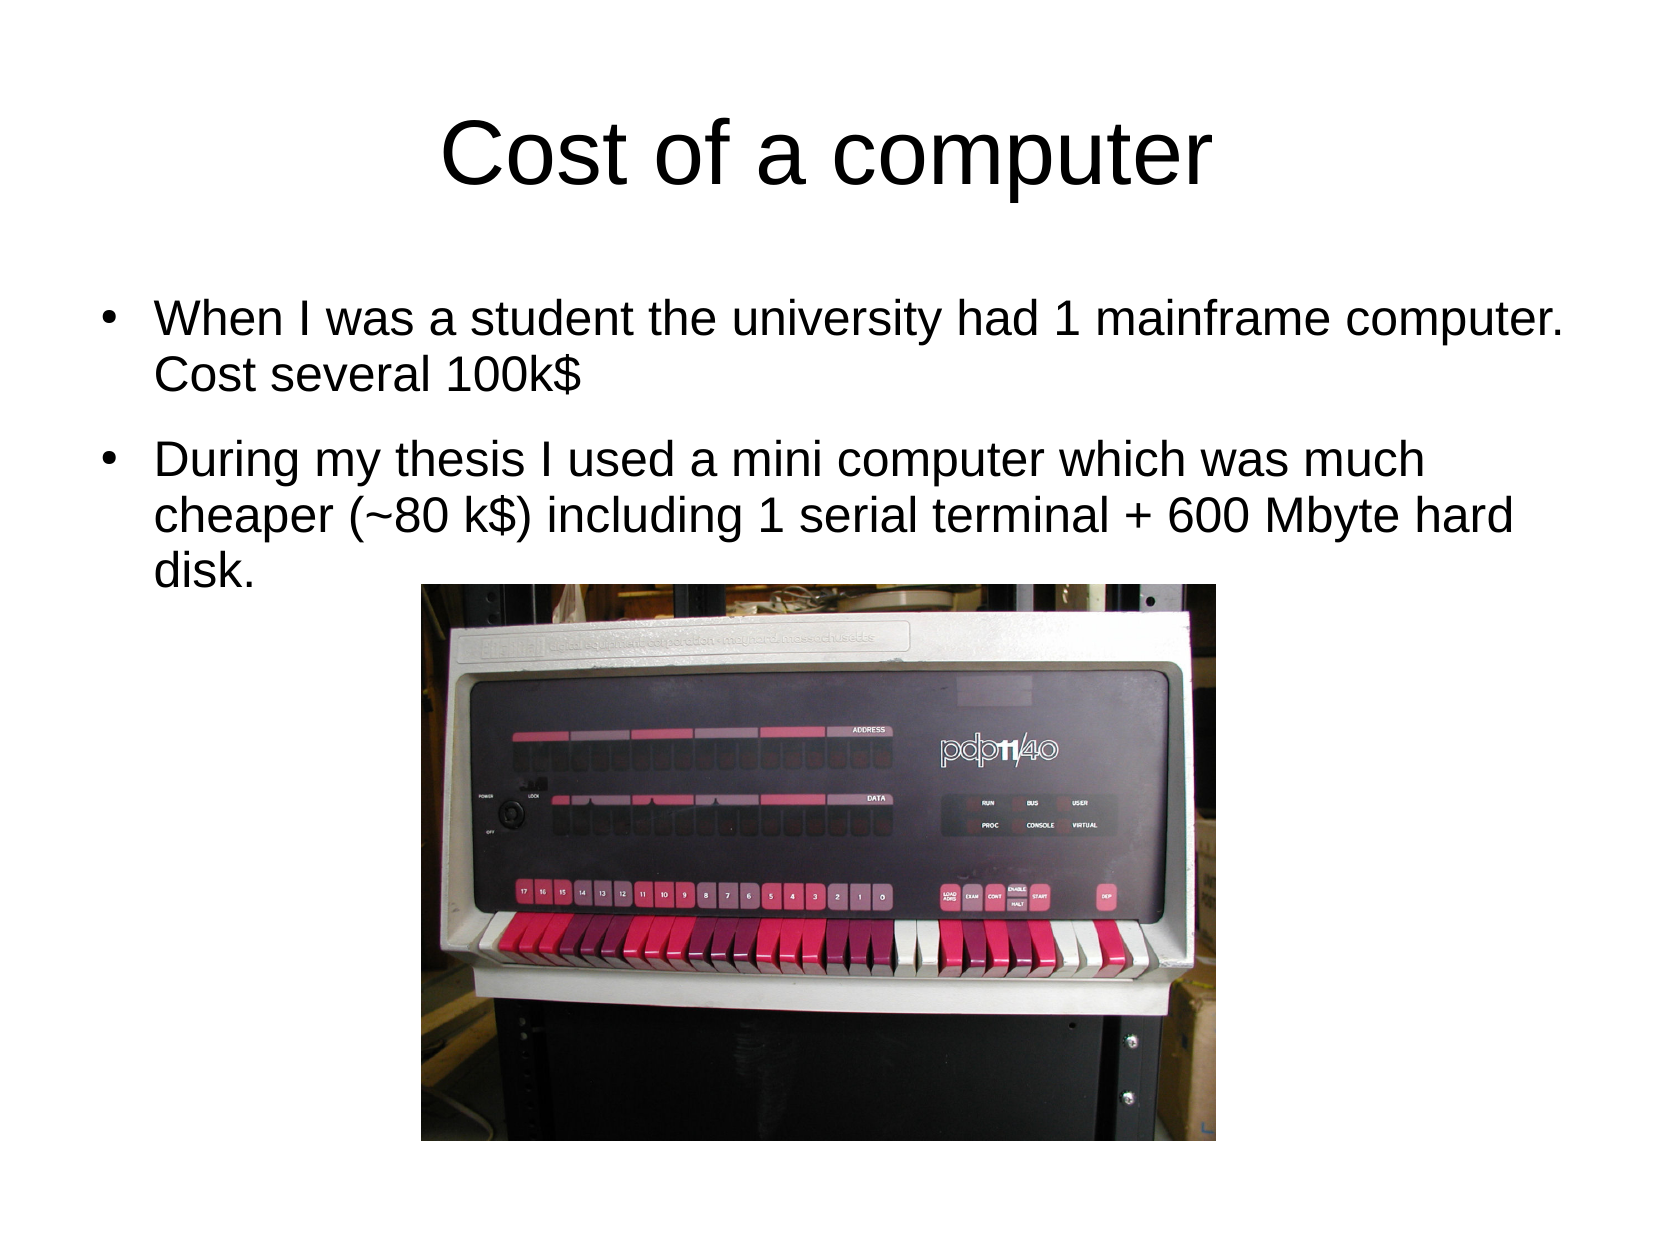

# Cost of a computer
When I was a student the university had 1 mainframe computer. Cost several 100k$
During my thesis I used a mini computer which was much cheaper (~80 k$) including 1 serial terminal + 600 Mbyte hard disk.